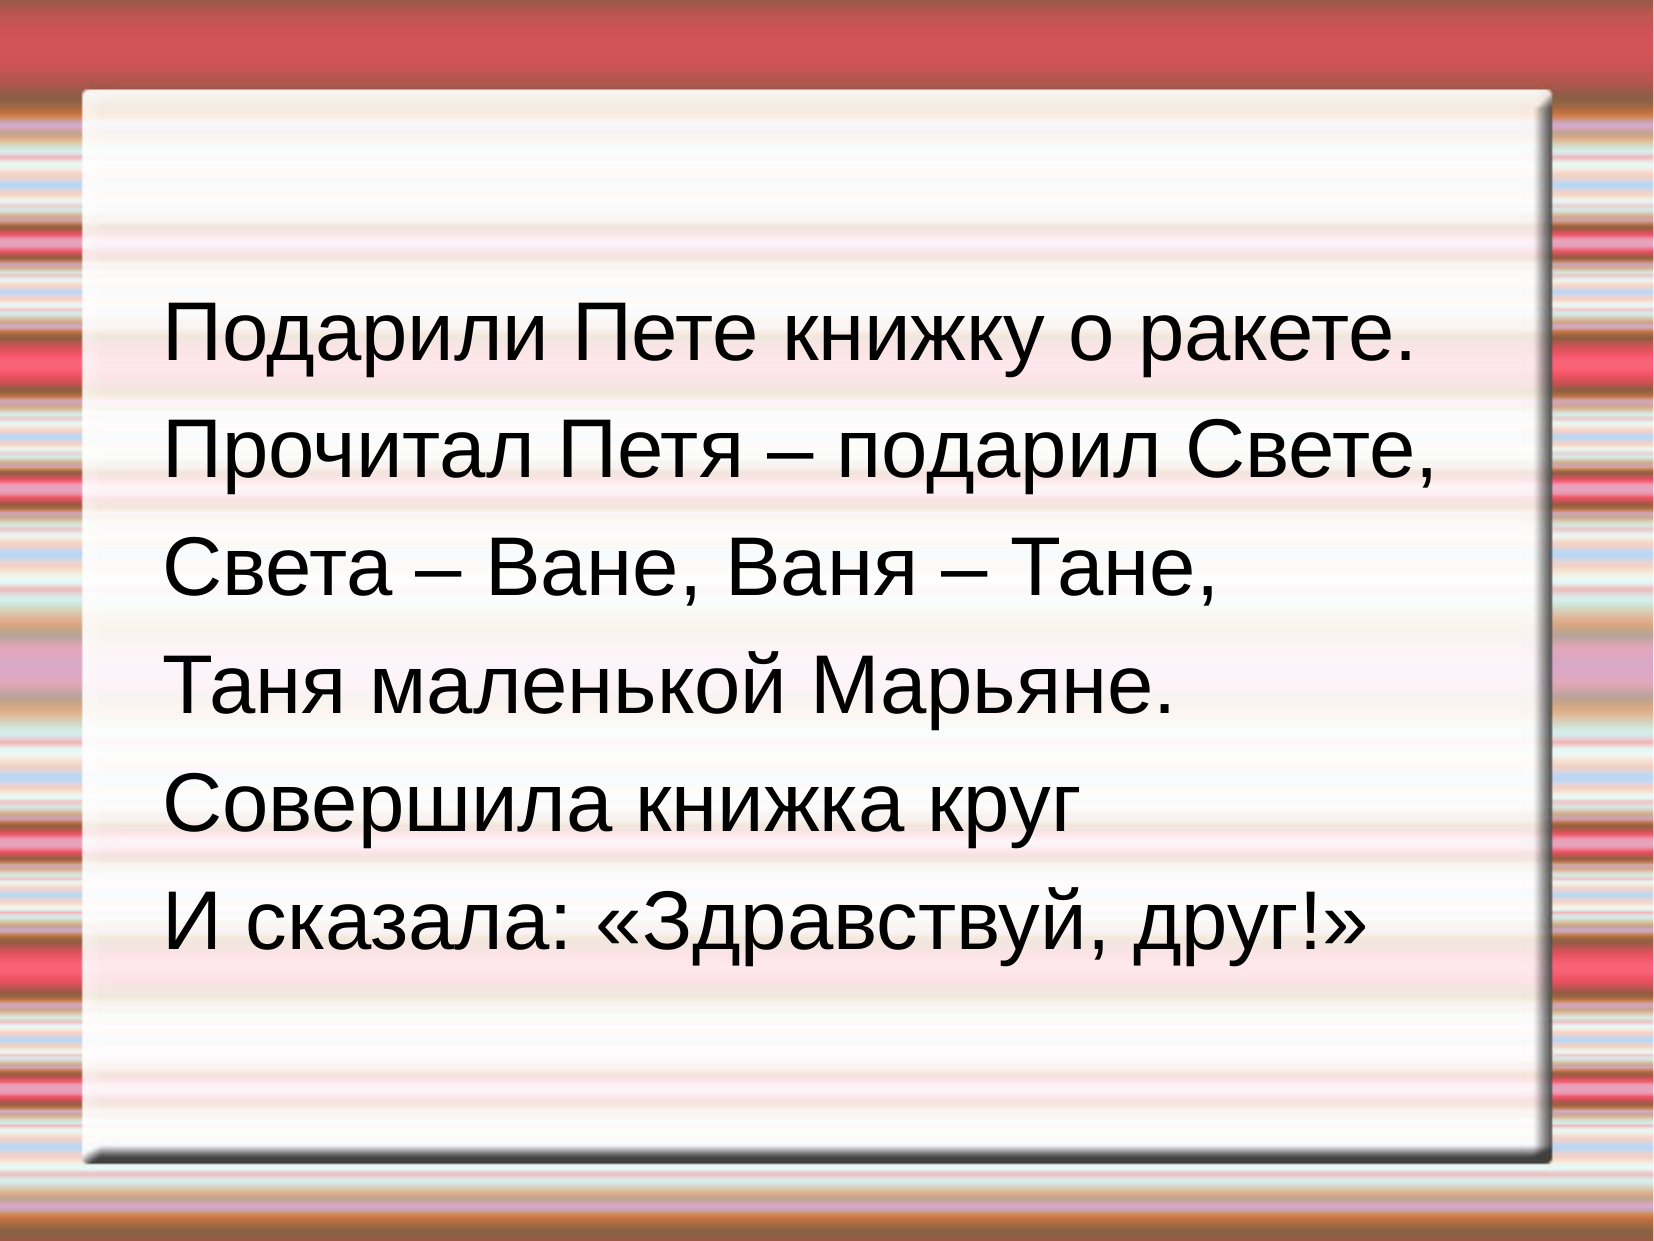

Подарили Пете книжку о ракете.
Прочитал Петя – подарил Свете,
Света – Ване, Ваня – Тане,
Таня маленькой Марьяне.
Совершила книжка круг
И сказала: «Здравствуй, друг!»